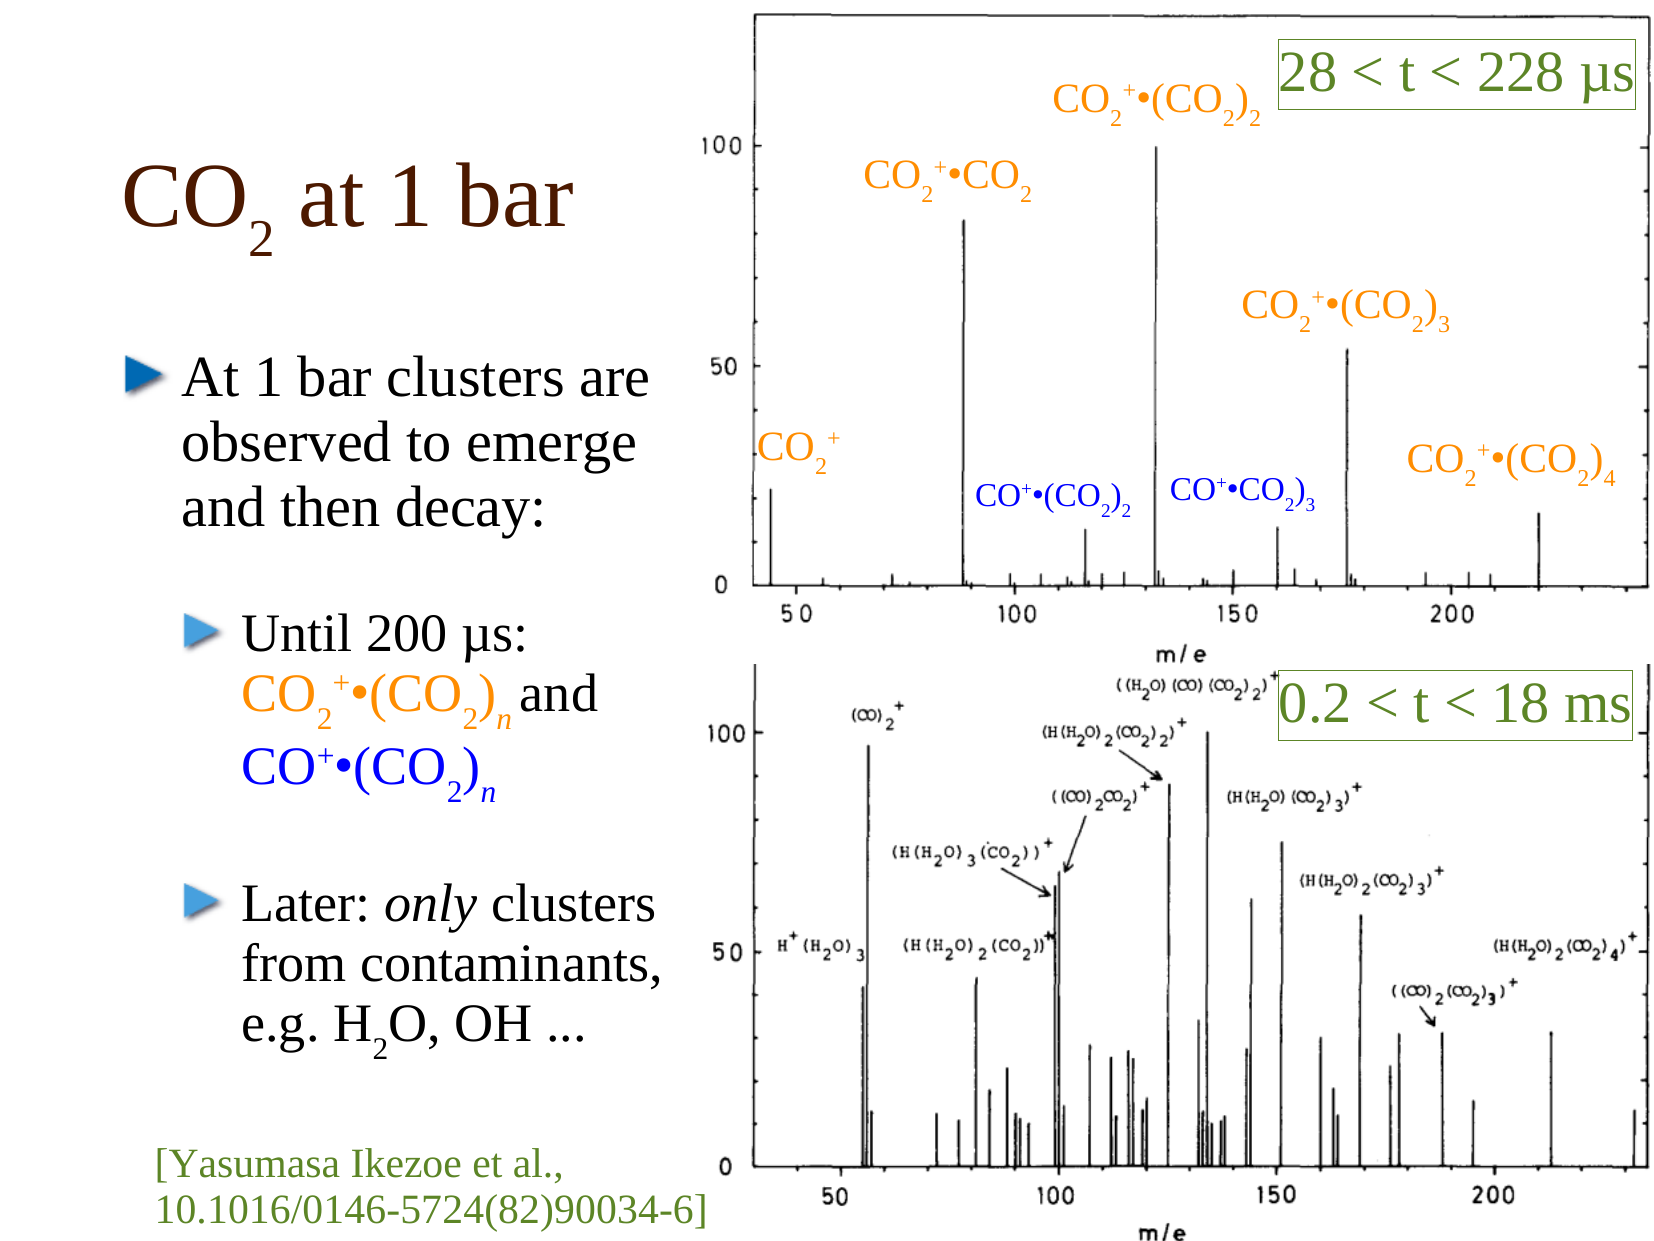

28 < t < 228 µs
CO2+(CO2)2
# CO2 at 1 bar
CO2+CO2
CO2+(CO2)3
At 1 bar clusters are observed to emerge and then decay:
Until 200 µs: CO2+(CO2)n and CO+(CO2)n
Later: only clusters from contaminants, e.g. H2O, OH ...
CO2+
CO2+(CO2)4
CO+CO2)3
CO+(CO2)2
0.2 < t < 18 ms
[Yasumasa Ikezoe et al.,
10.1016/0146-5724(82)90034-6]